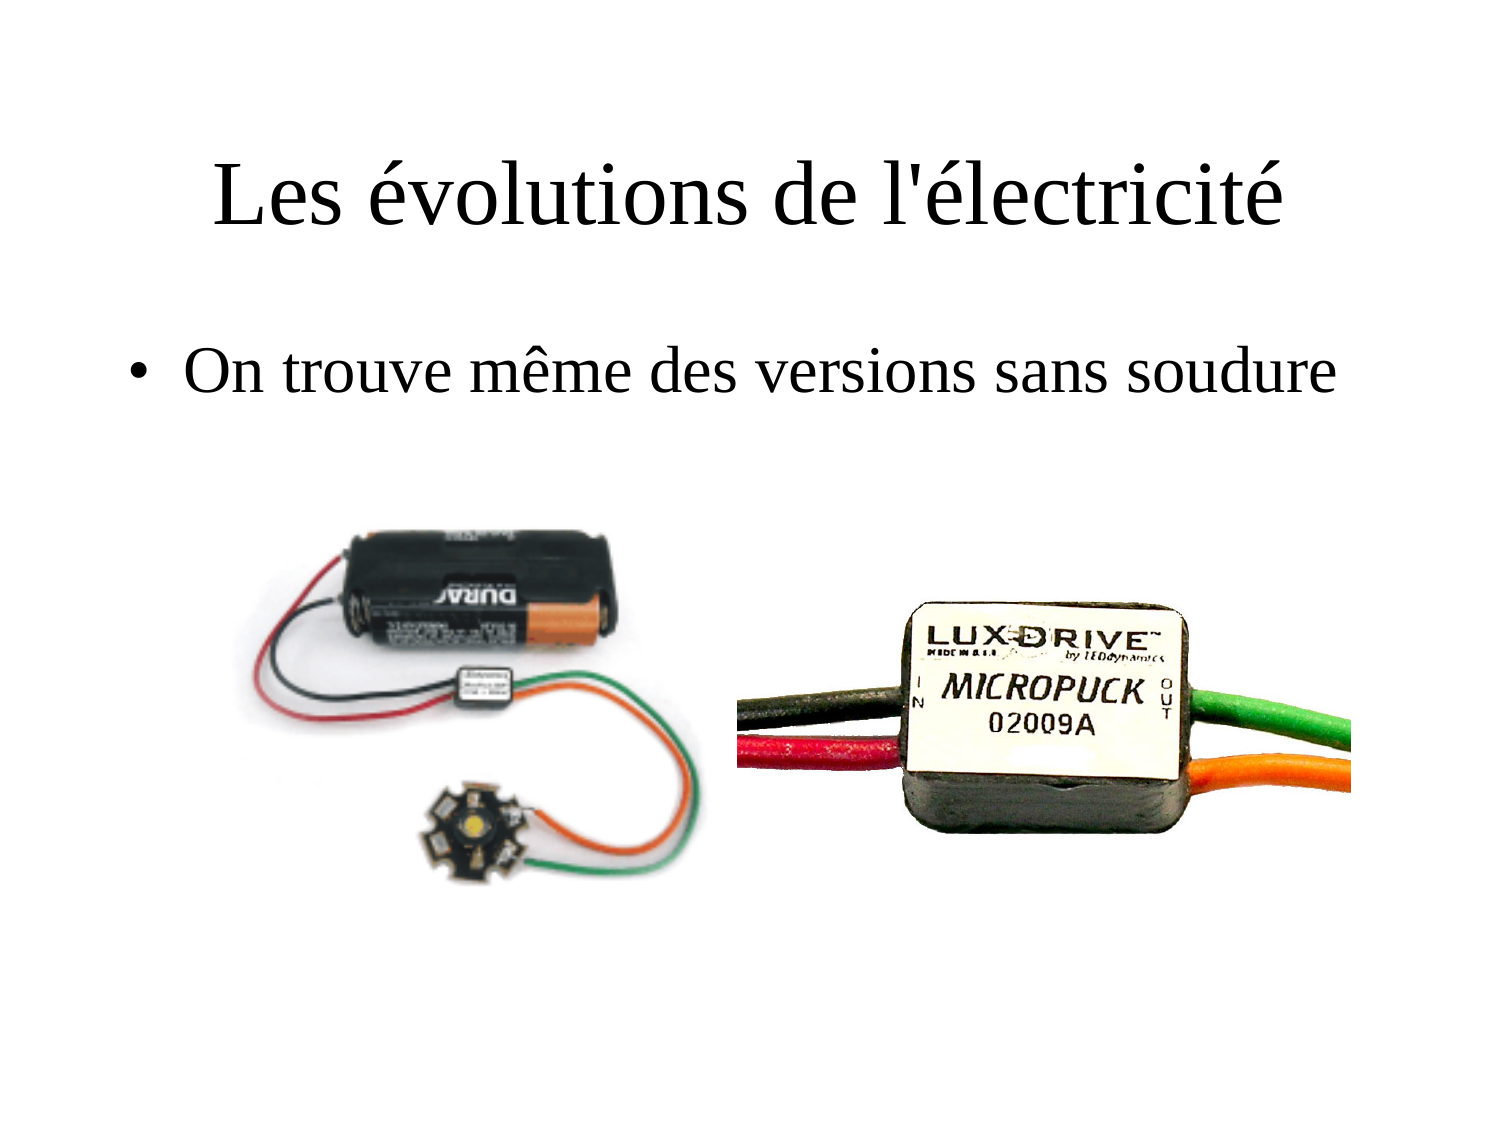

# Les évolutions de l'électricité
On trouve même des versions sans soudure